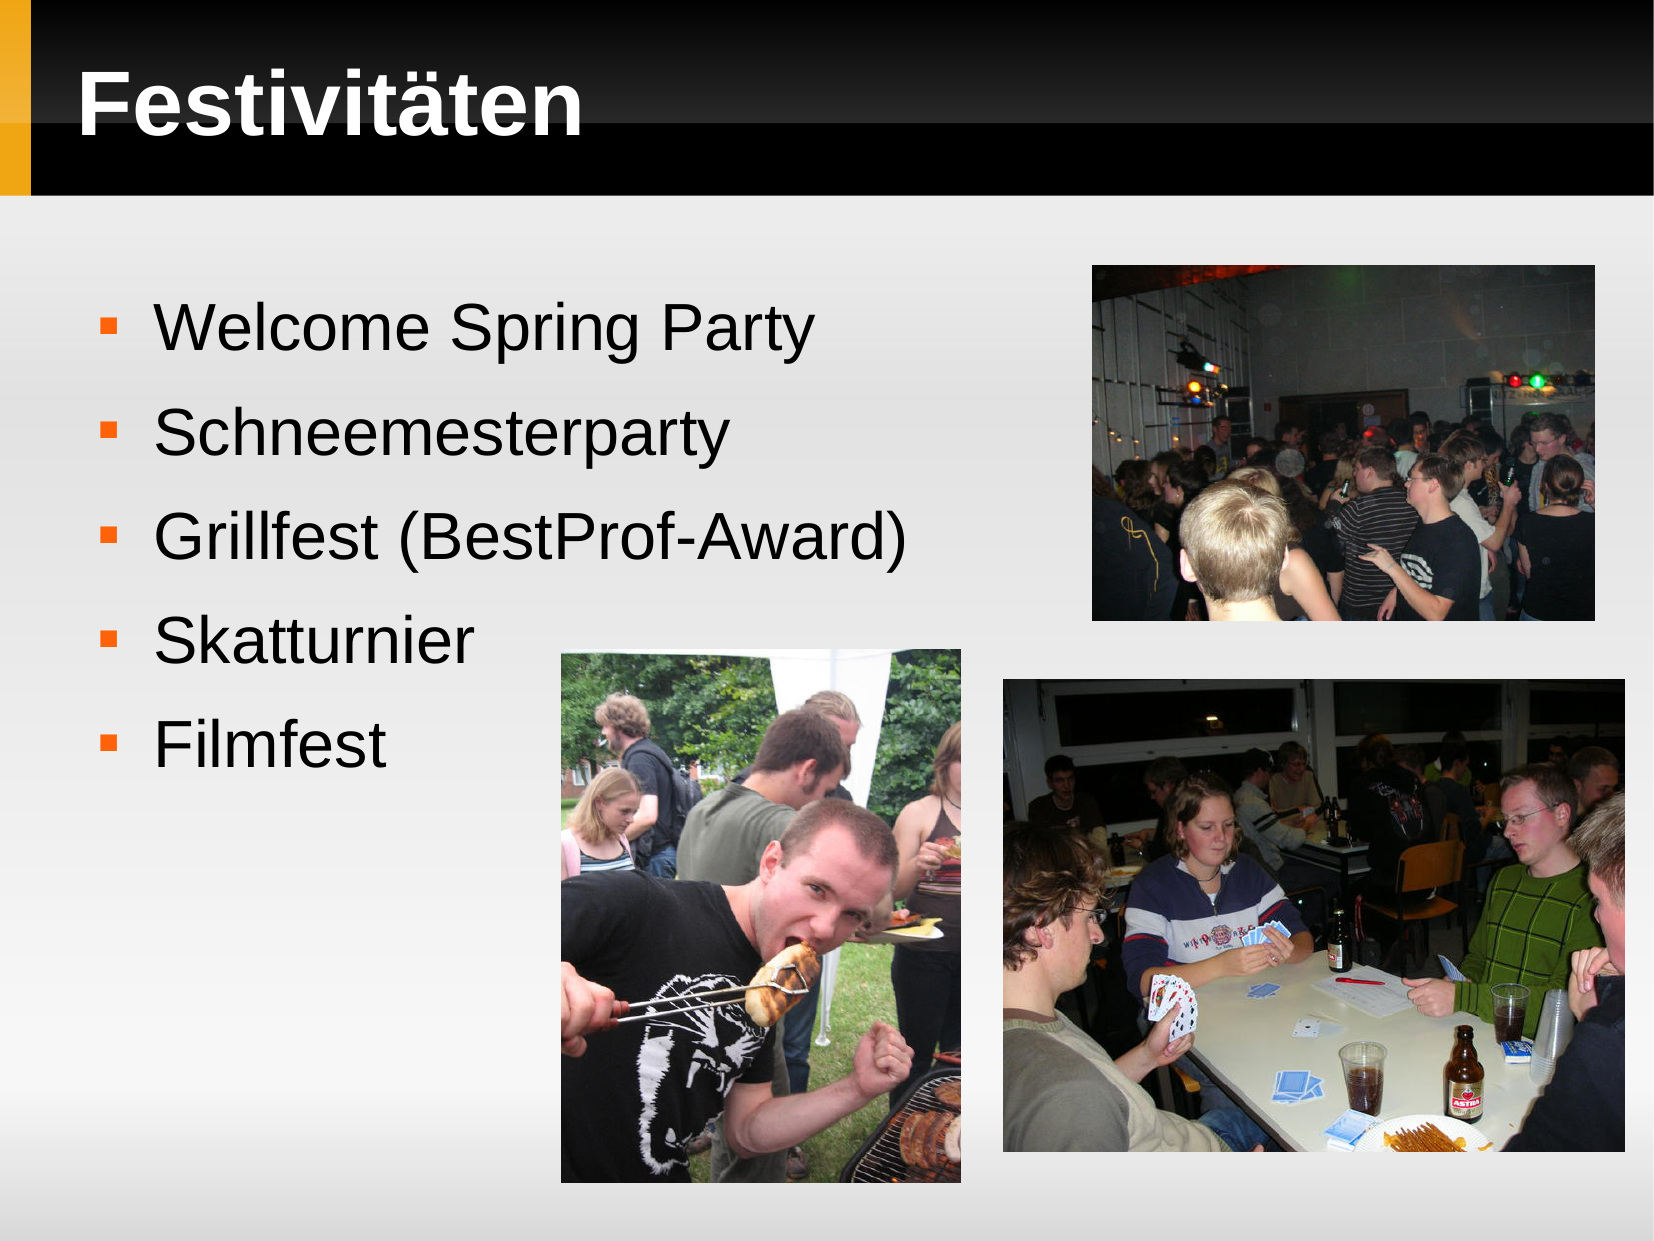

# Festivitäten
Welcome Spring Party
Schneemesterparty
Grillfest (BestProf-Award)
Skatturnier
Filmfest